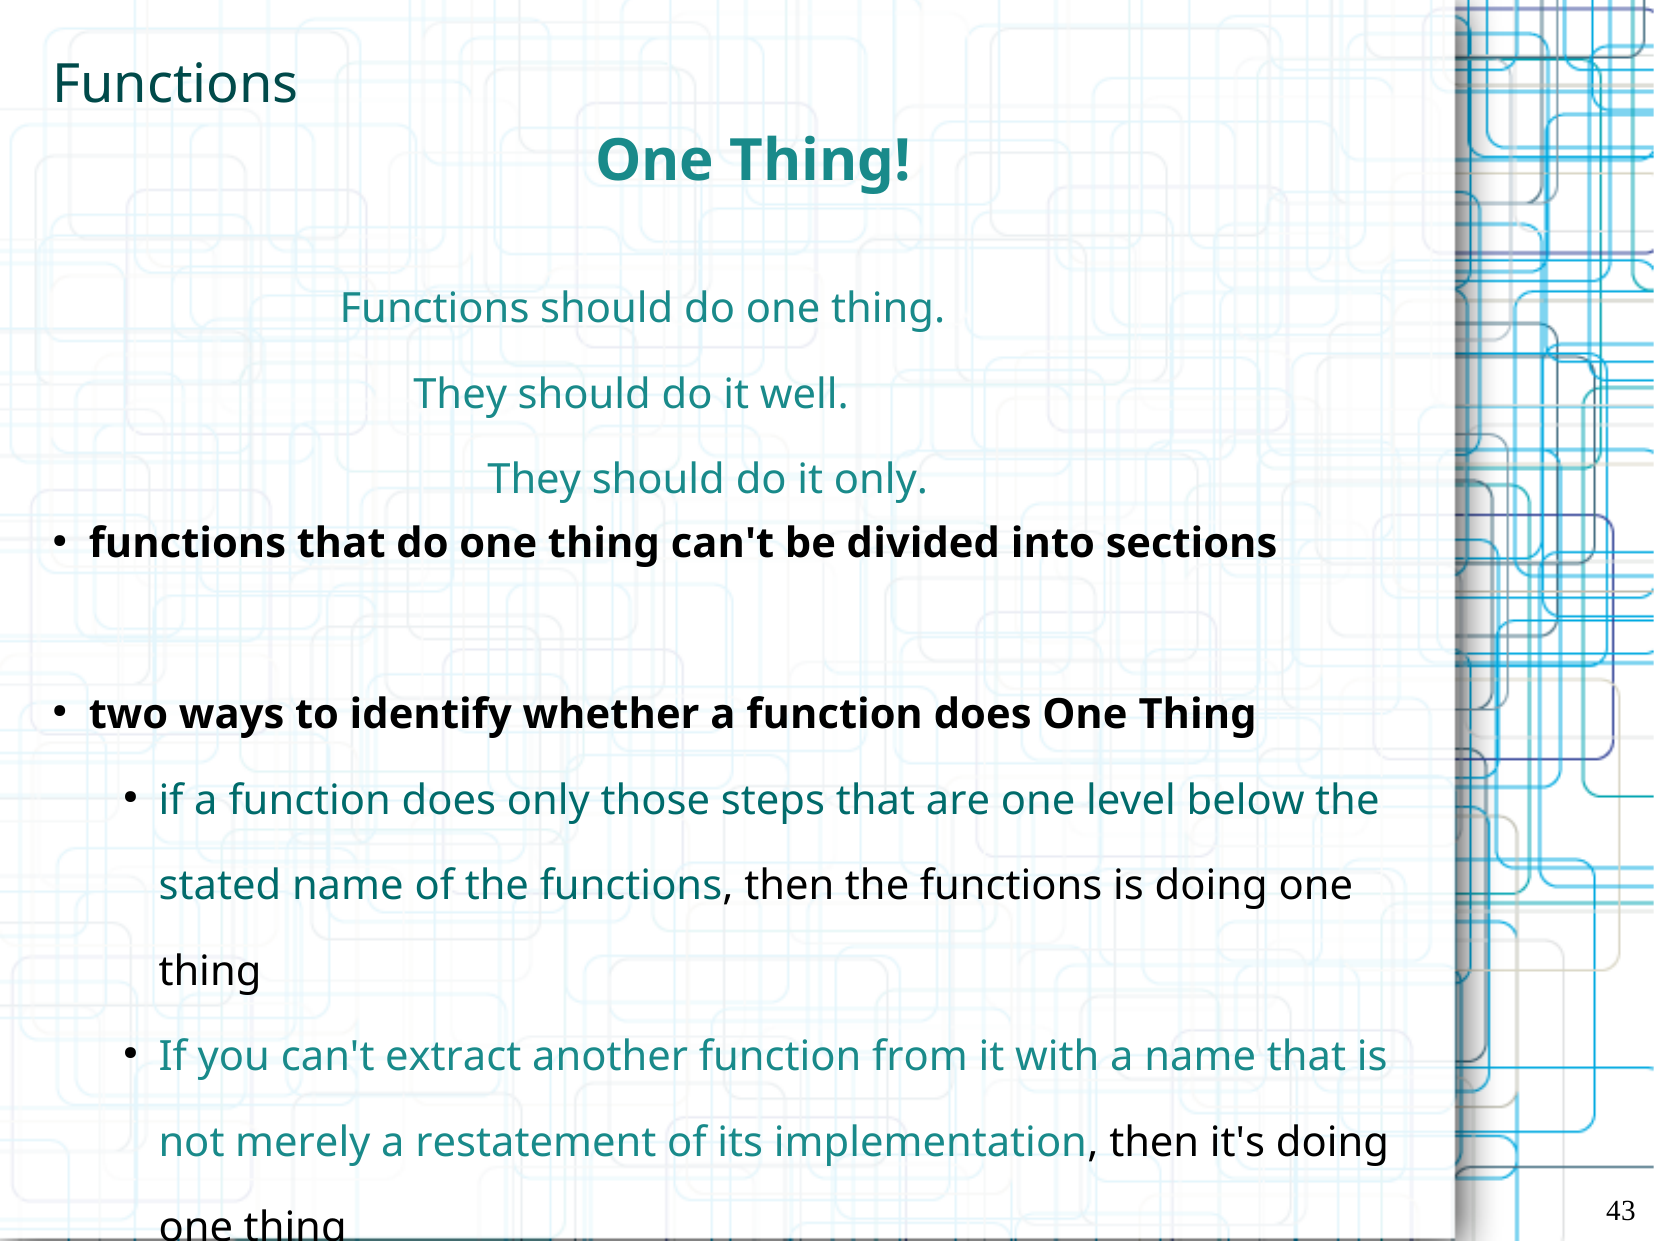

Functions
One Thing!
Functions should do one thing.
	They should do it well.
		They should do it only.
 functions that do one thing can't be divided into sections
 two ways to identify whether a function does One Thing
if a function does only those steps that are one level below the stated name of the functions, then the functions is doing one thing
If you can't extract another function from it with a name that is not merely a restatement of its implementation, then it's doing one thing
43